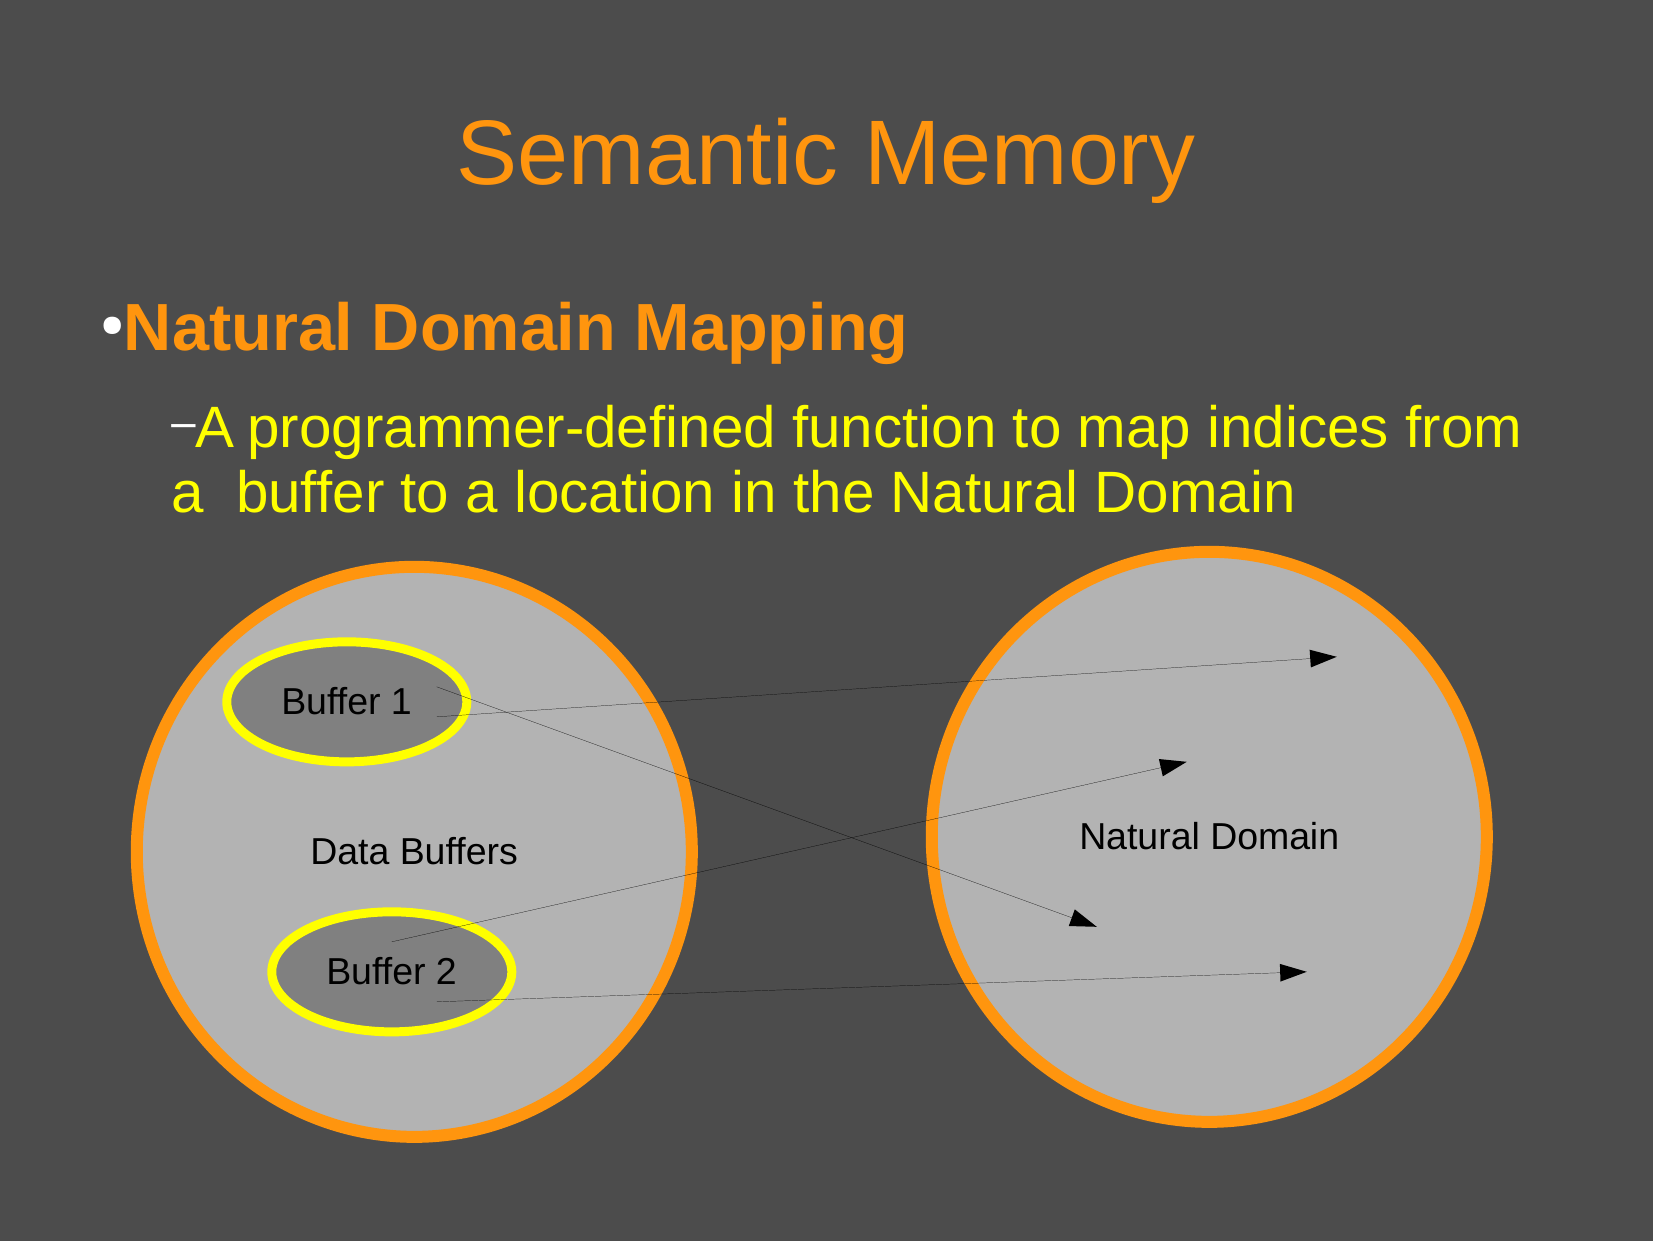

# Semantic Memory
Natural Domain Mapping
A programmer-defined function to map indices from a buffer to a location in the Natural Domain
Natural Domain
Data Buffers
Buffer 1
Buffer 2